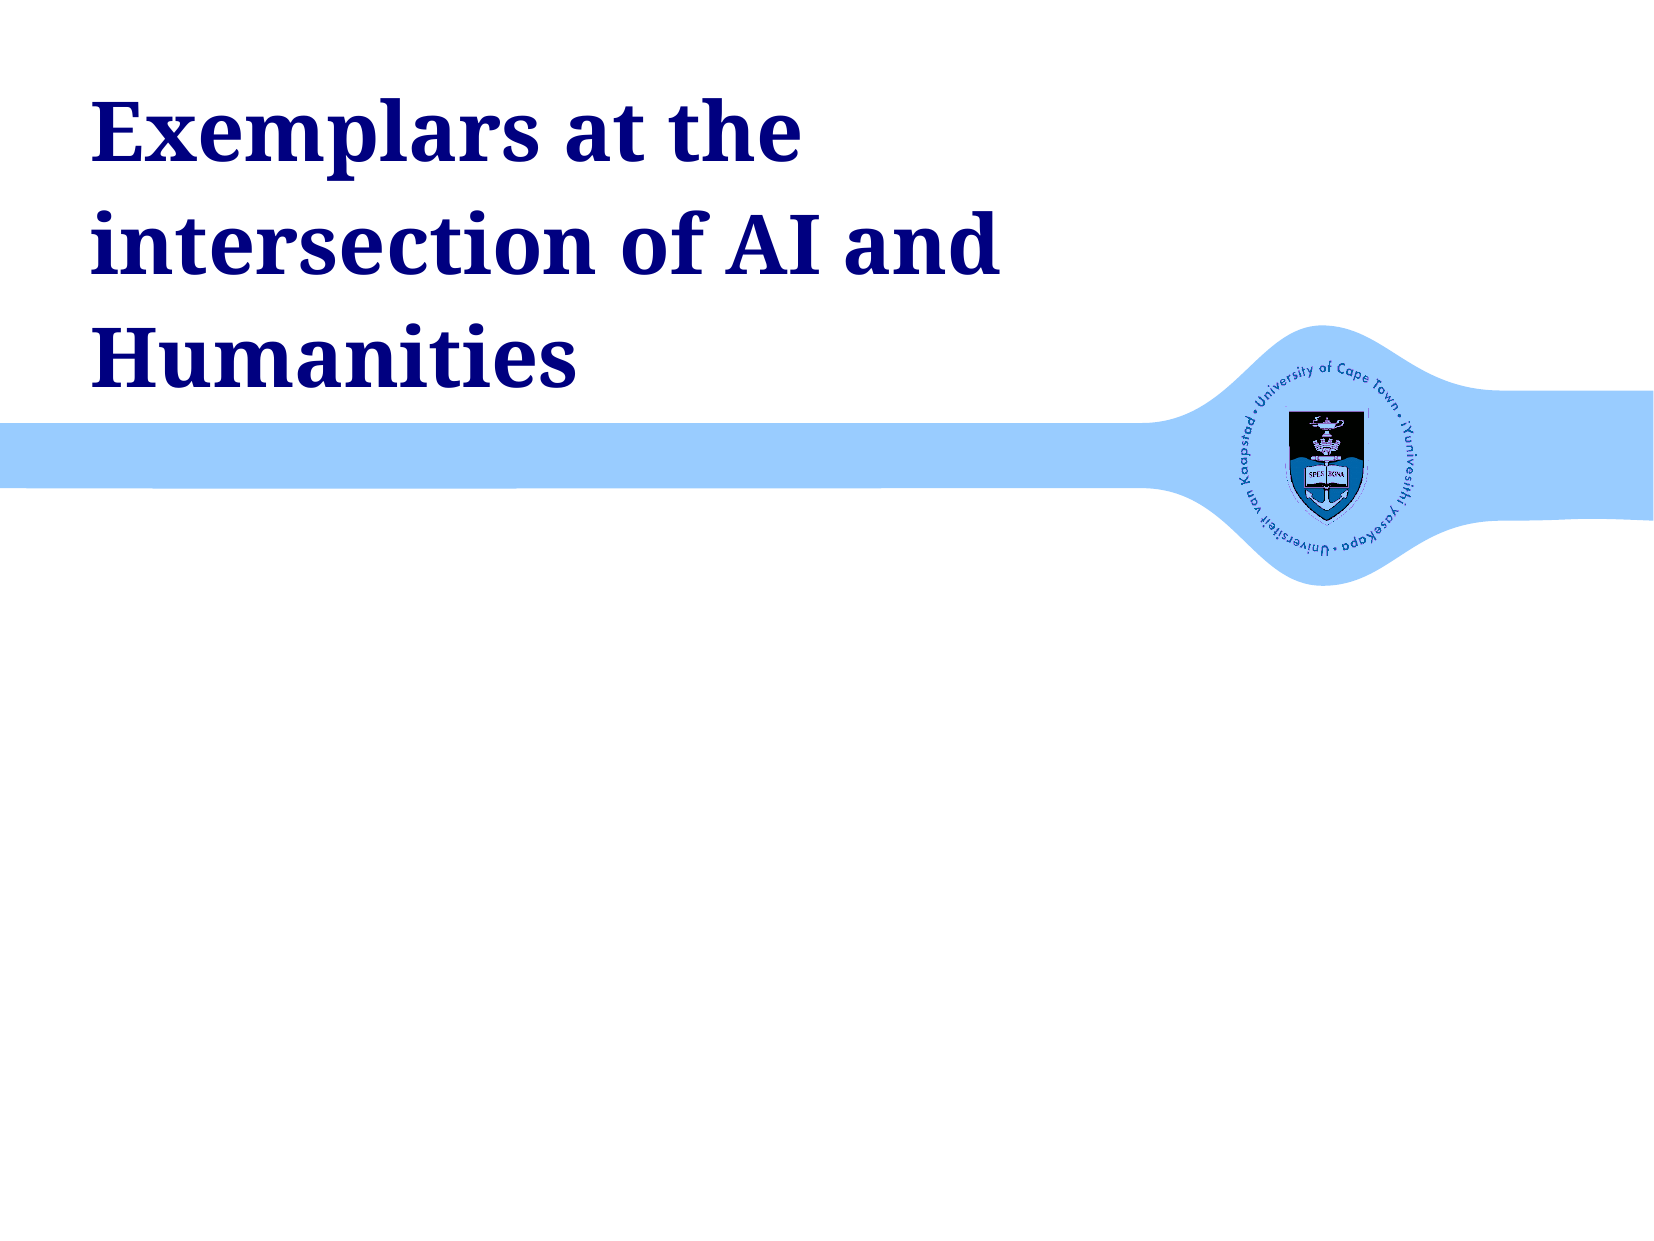

# Exemplars at the intersection of AI and Humanities